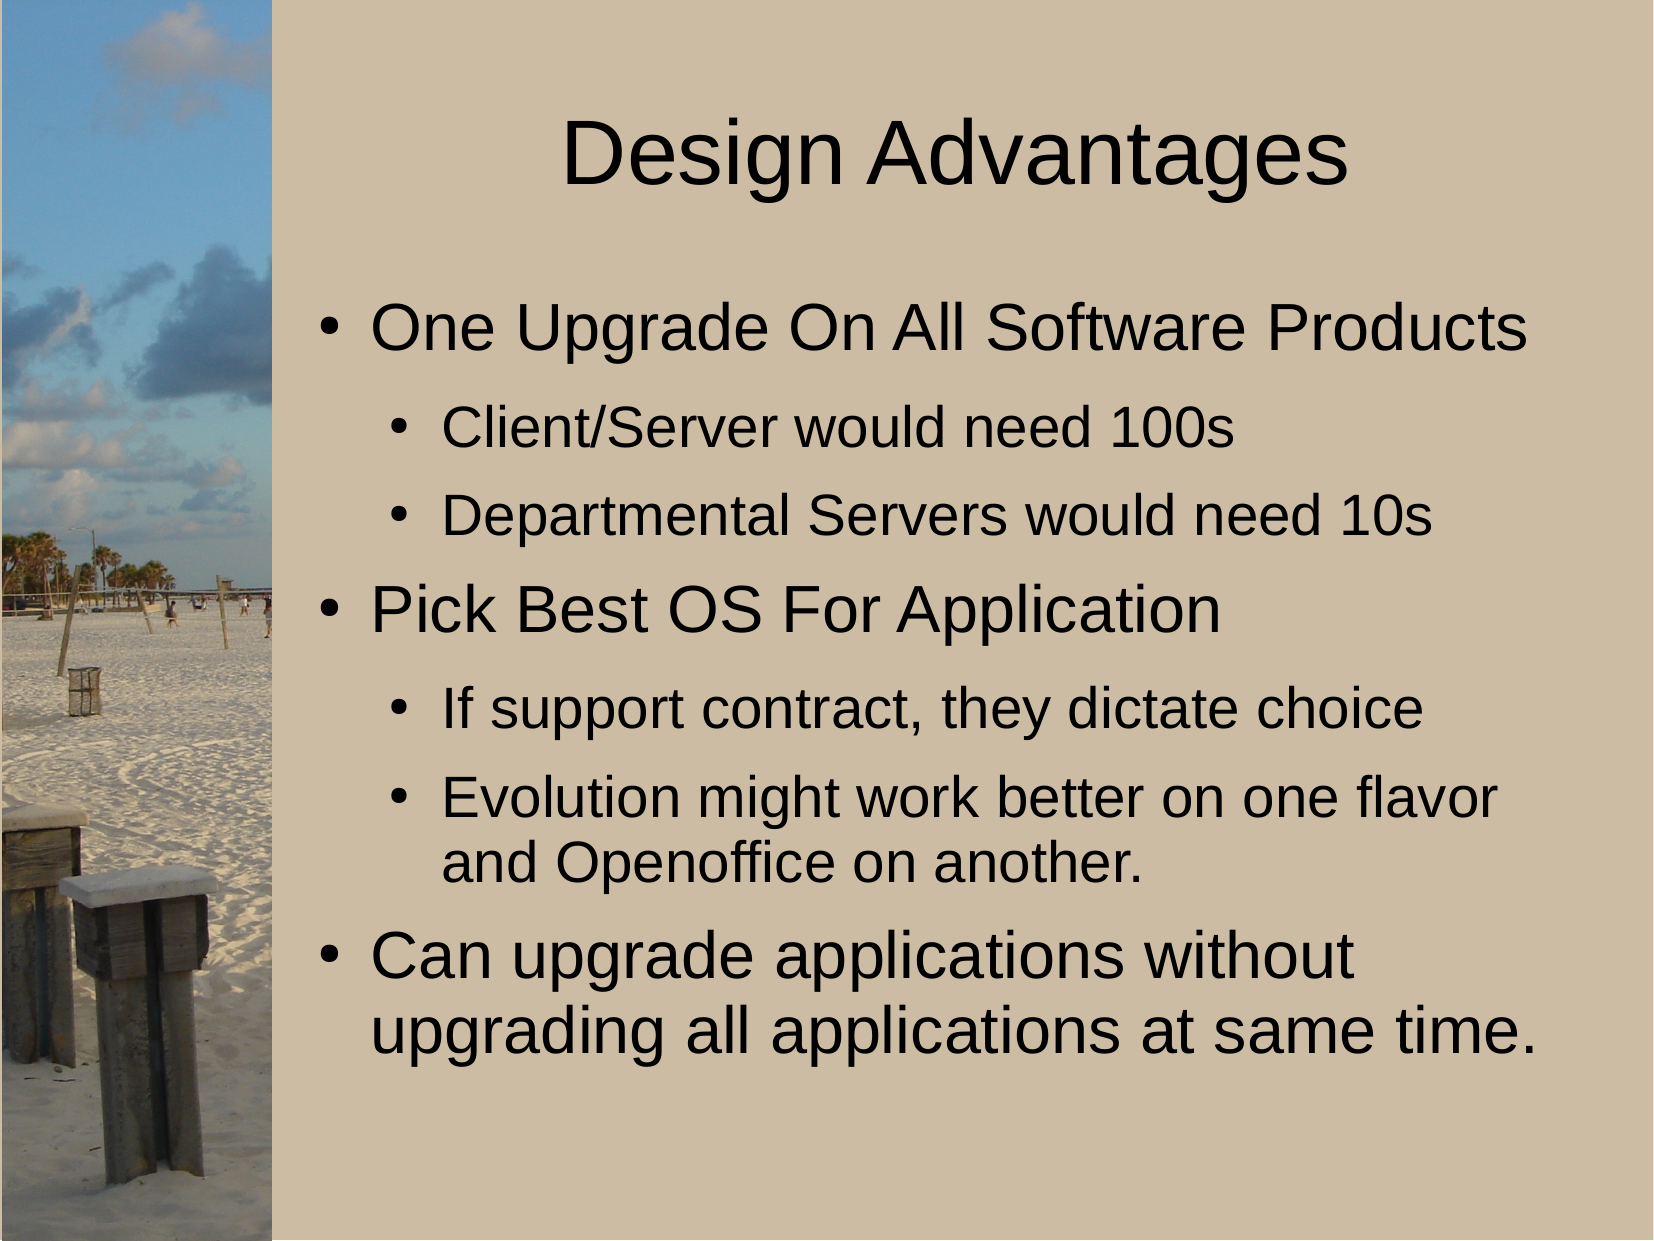

# Design Advantages
One Upgrade On All Software Products
Client/Server would need 100s
Departmental Servers would need 10s
Pick Best OS For Application
If support contract, they dictate choice
Evolution might work better on one flavor and Openoffice on another.
Can upgrade applications without upgrading all applications at same time.